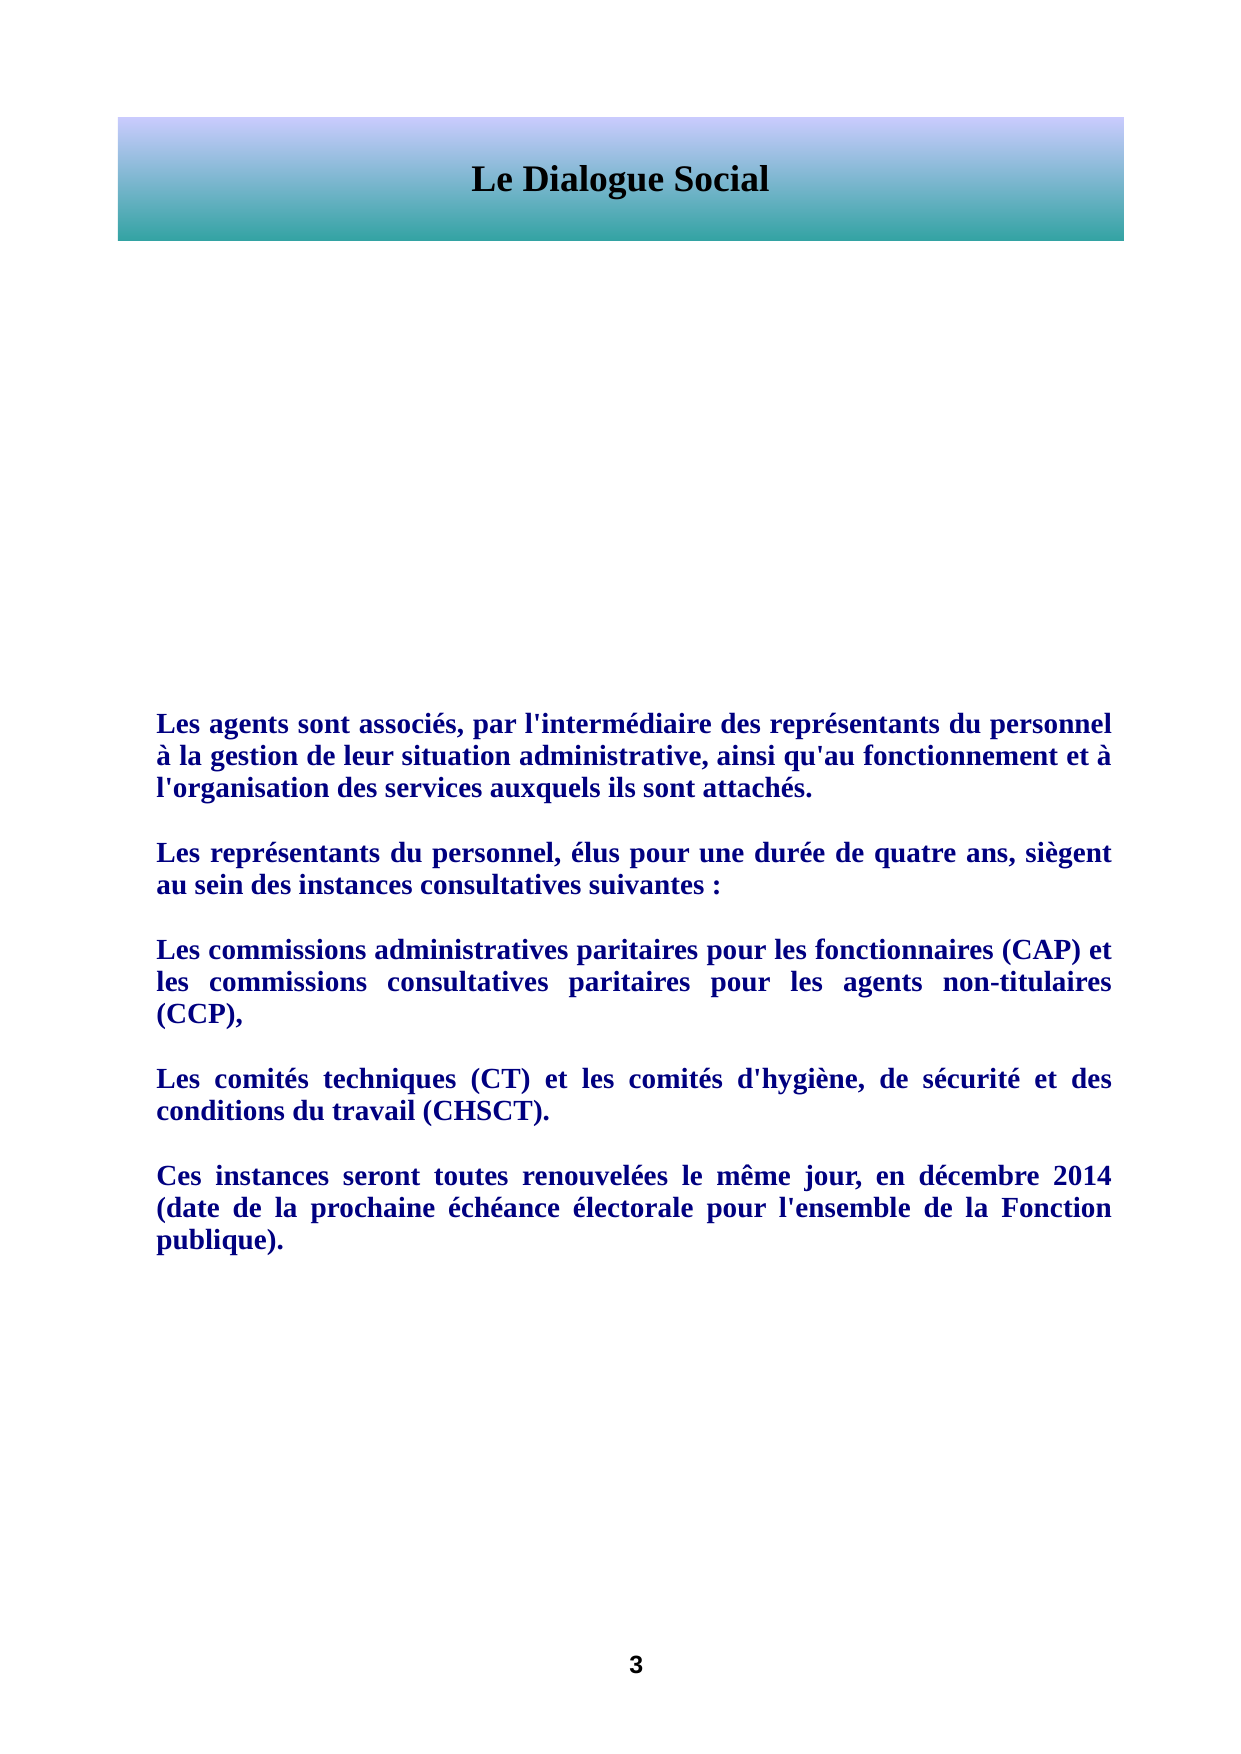

Le Dialogue Social
#
Les agents sont associés, par l'intermédiaire des représentants du personnel à la gestion de leur situation administrative, ainsi qu'au fonctionnement et à l'organisation des services auxquels ils sont attachés.
Les représentants du personnel, élus pour une durée de quatre ans, siègent au sein des instances consultatives suivantes :
Les commissions administratives paritaires pour les fonctionnaires (CAP) et les commissions consultatives paritaires pour les agents non-titulaires (CCP),
Les comités techniques (CT) et les comités d'hygiène, de sécurité et des conditions du travail (CHSCT).
Ces instances seront toutes renouvelées le même jour, en décembre 2014 (date de la prochaine échéance électorale pour l'ensemble de la Fonction publique).
3